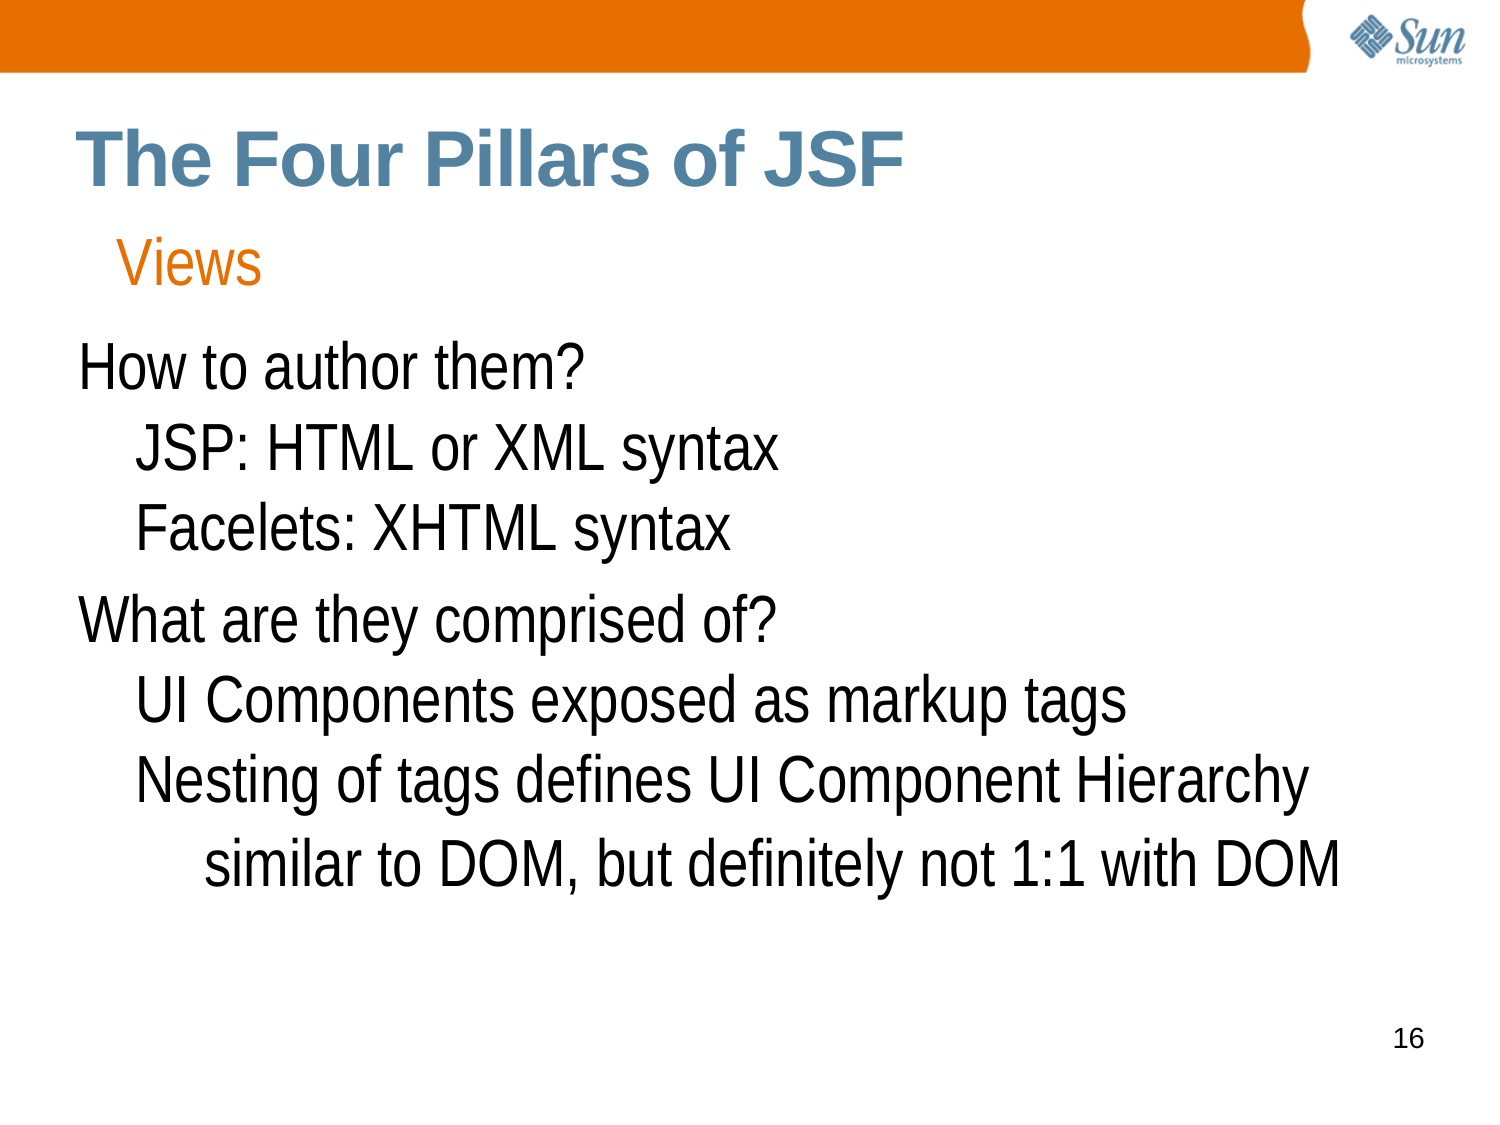

# The Four Pillars of JSF
Views
How to author them?
JSP: HTML or XML syntax
Facelets: XHTML syntax
What are they comprised of?
UI Components exposed as markup tags
Nesting of tags defines UI Component Hierarchy
similar to DOM, but definitely not 1:1 with DOM
16